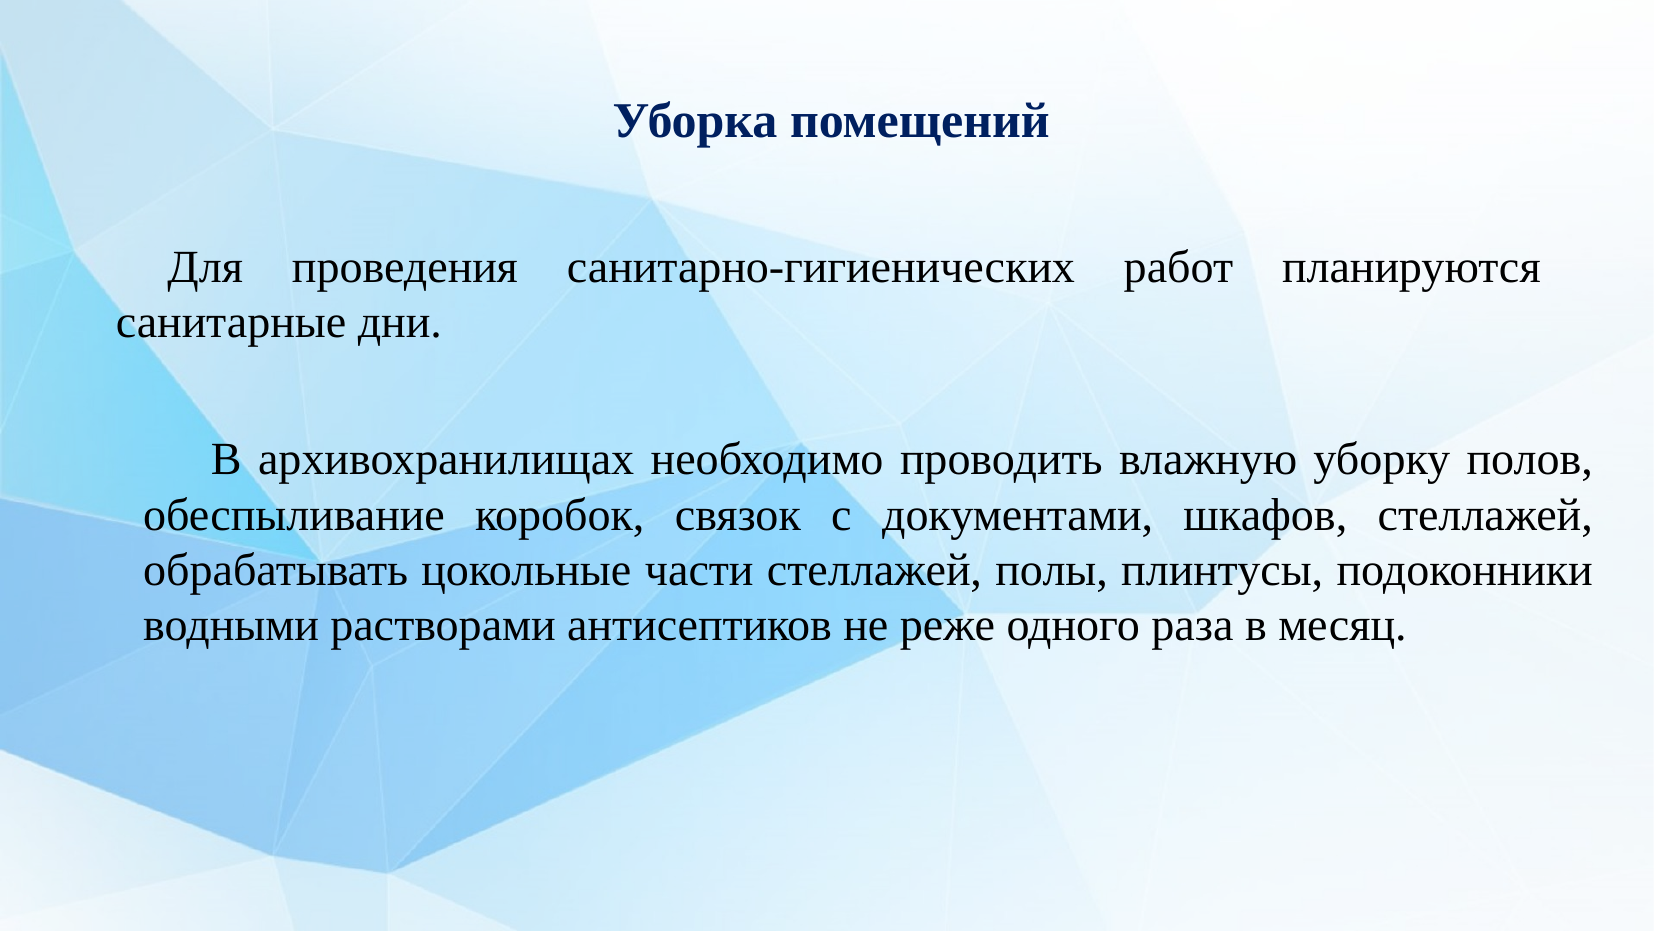

# Уборка помещений
Для проведения санитарно-гигиенических работ планируются 	 санитарные дни.
В архивохранилищах необходимо проводить влажную уборку полов, обеспыливание коробок, связок с документами, шкафов, стеллажей, обрабатывать цокольные части стеллажей, полы, плинтусы, подоконники водными растворами антисептиков не реже одного раза в месяц.